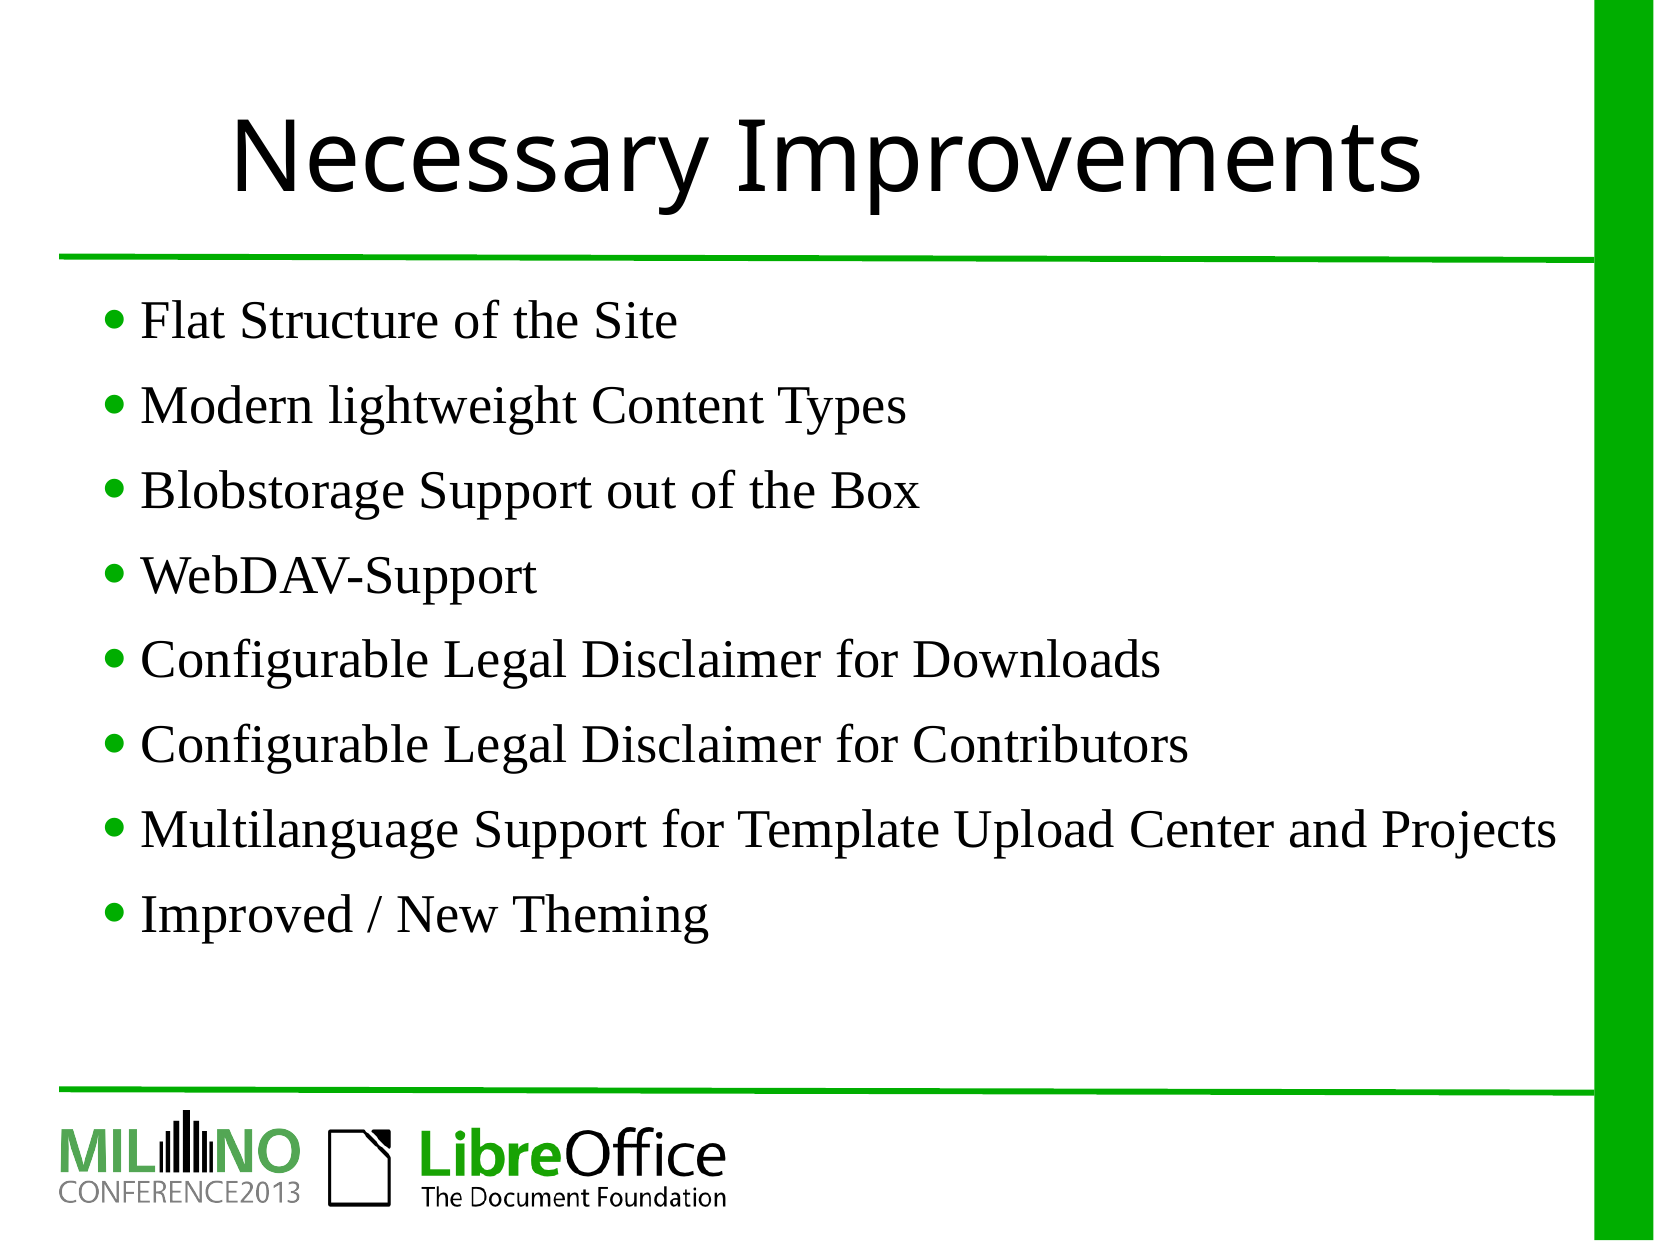

# Necessary Improvements
Flat Structure of the Site
Modern lightweight Content Types
Blobstorage Support out of the Box
WebDAV-Support
Configurable Legal Disclaimer for Downloads
Configurable Legal Disclaimer for Contributors
Multilanguage Support for Template Upload Center and Projects
Improved / New Theming